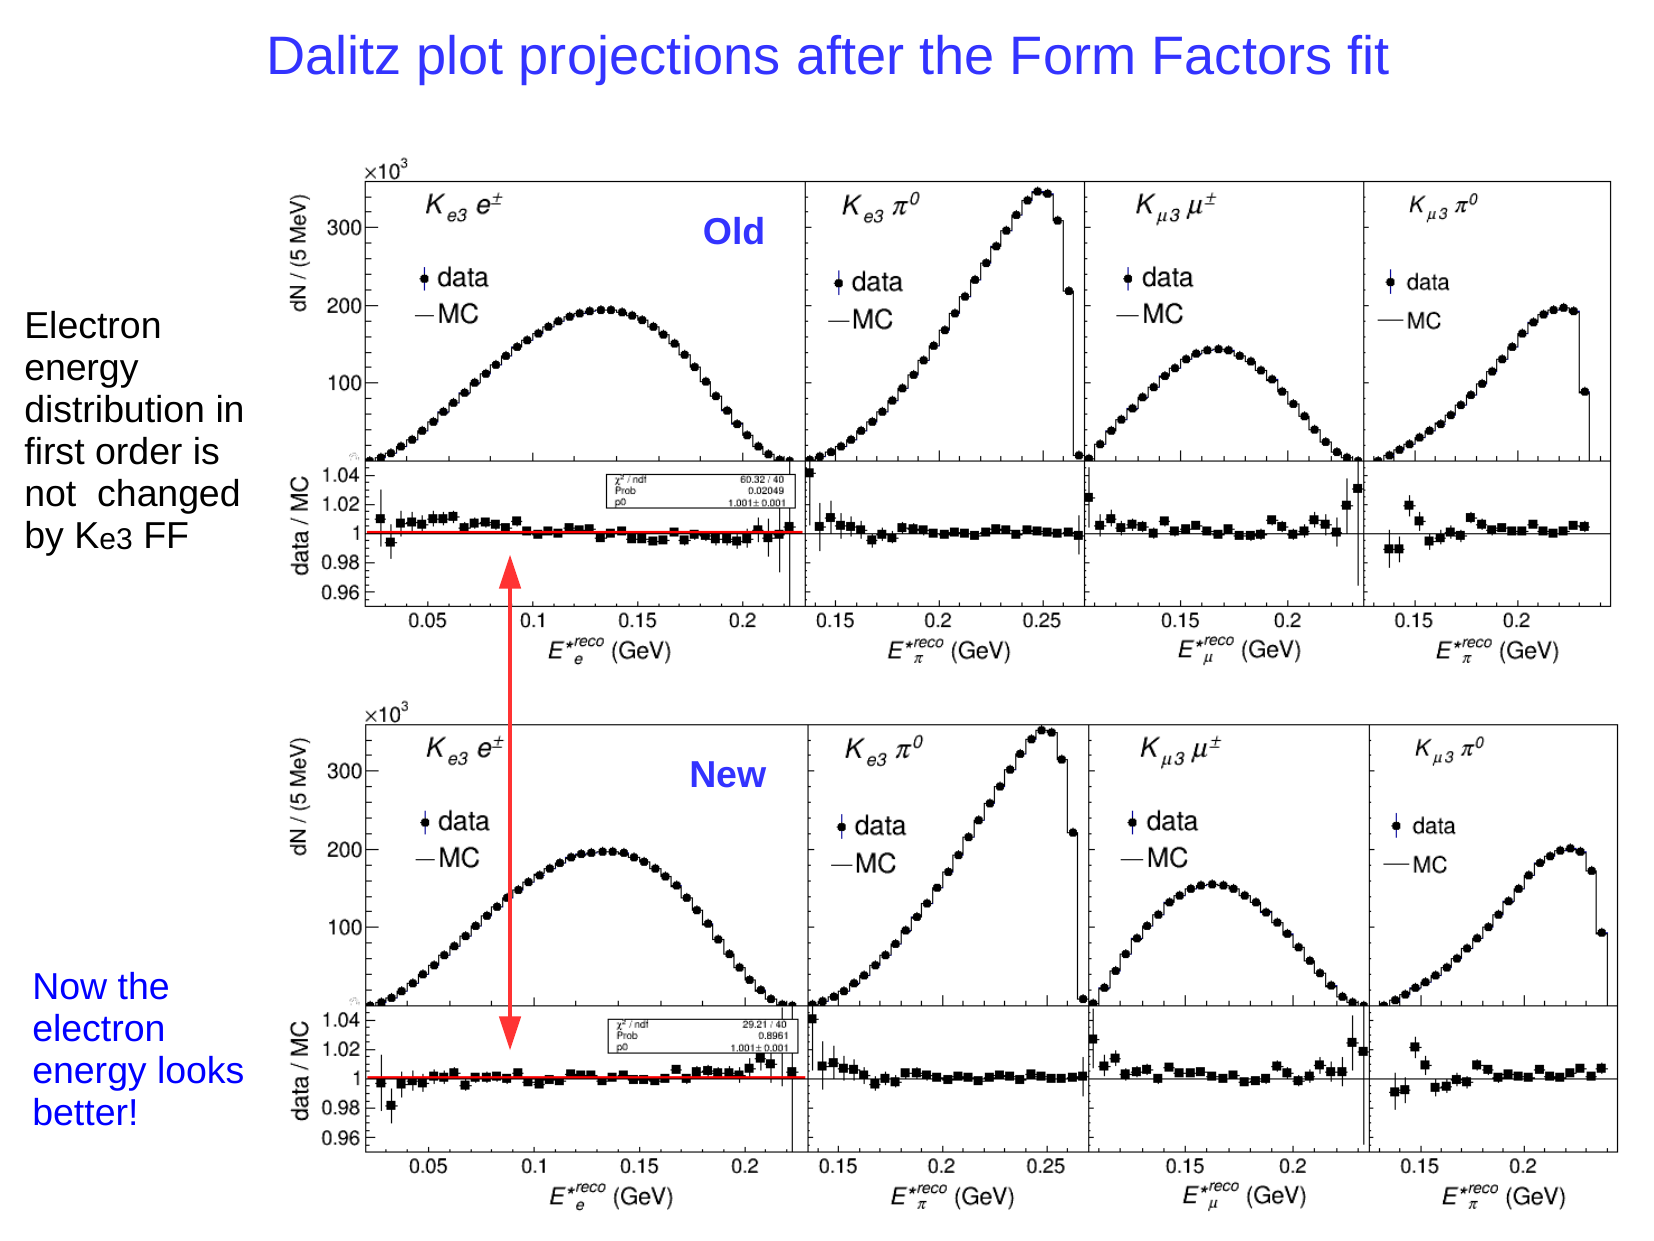

Dalitz plot projections after the Form Factors fit
Old
Electron energy distribution in first order is not changed by Ke3 FF
New
Now the electron energy looks better!